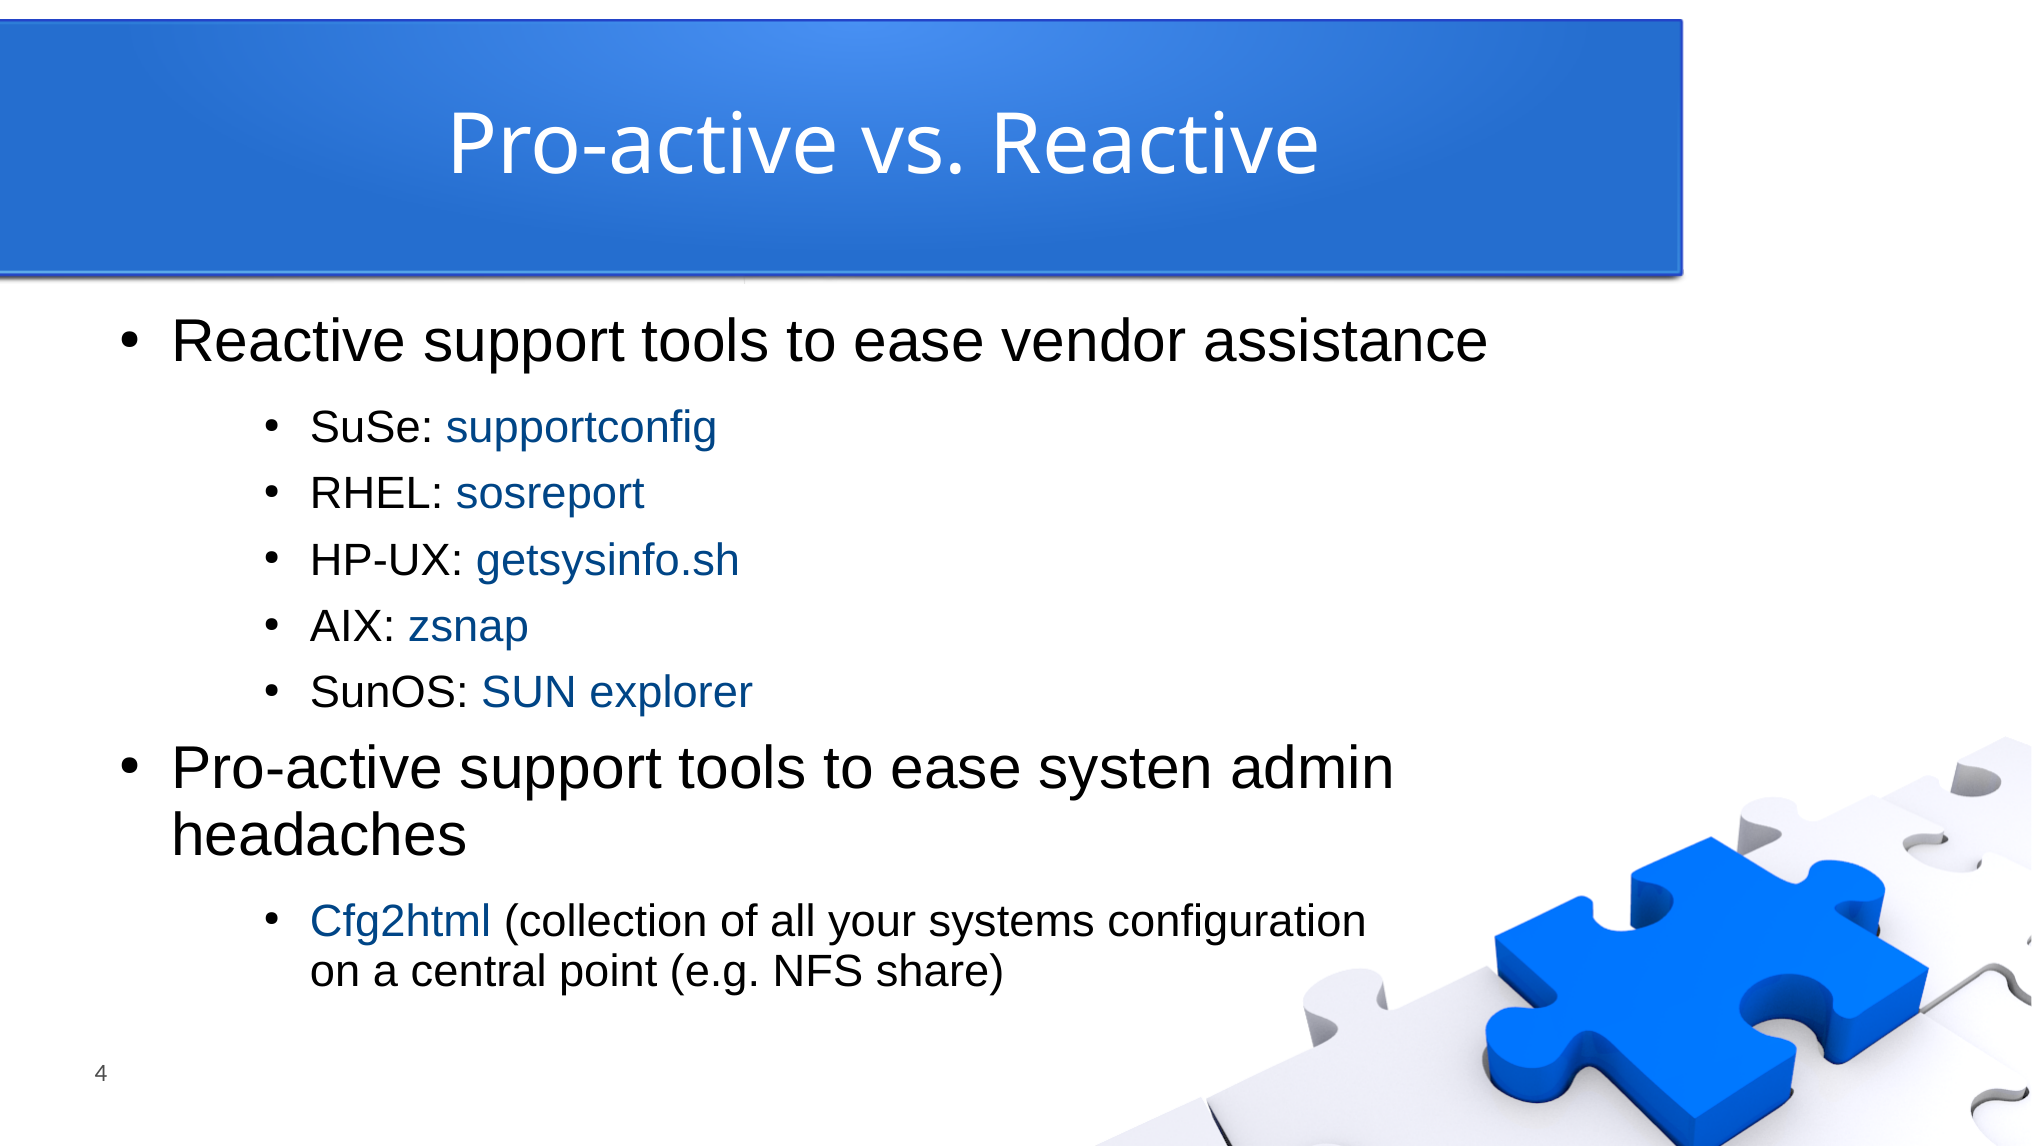

# Pro-active vs. Reactive
Reactive support tools to ease vendor assistance
SuSe: supportconfig
RHEL: sosreport
HP-UX: getsysinfo.sh
AIX: zsnap
SunOS: SUN explorer
Pro-active support tools to ease systen admin headaches
Cfg2html (collection of all your systems configuration
on a central point (e.g. NFS share)
4